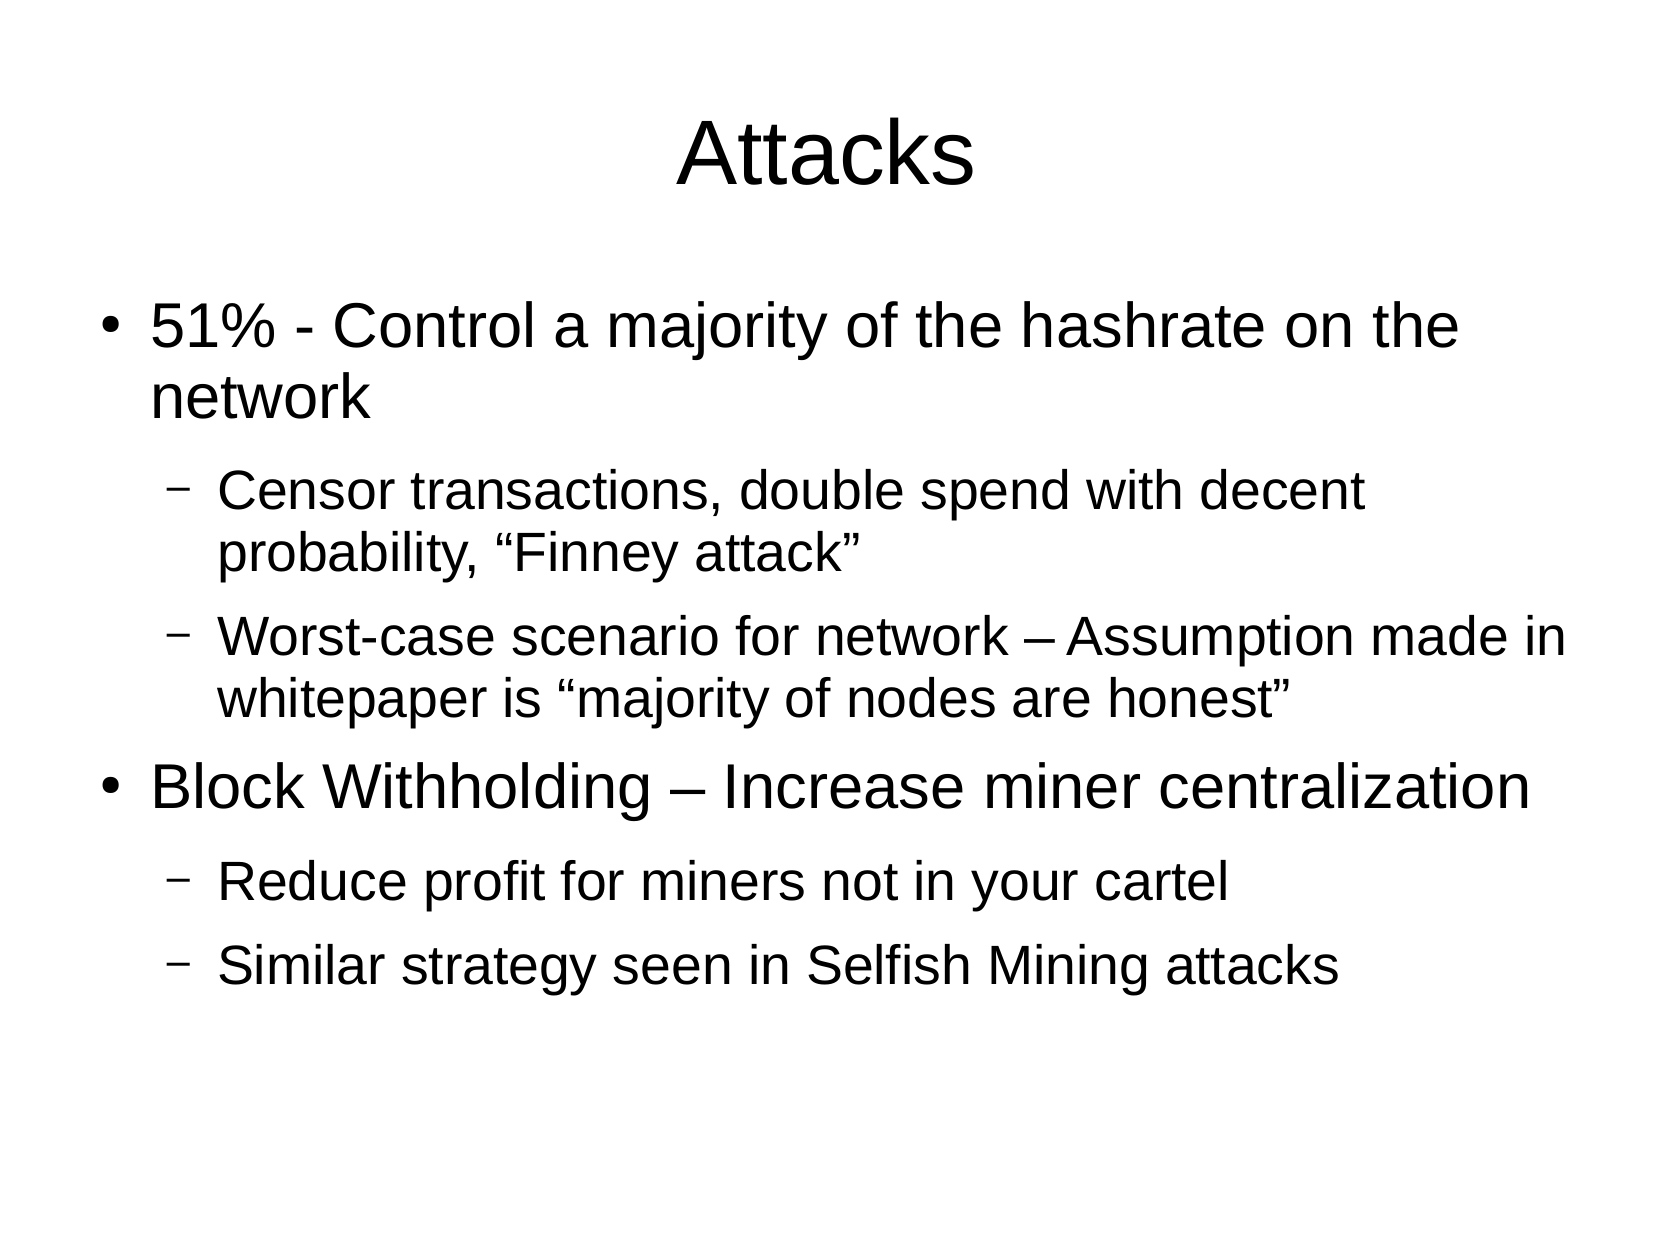

# Attacks
51% - Control a majority of the hashrate on the network
Censor transactions, double spend with decent probability, “Finney attack”
Worst-case scenario for network – Assumption made in whitepaper is “majority of nodes are honest”
Block Withholding – Increase miner centralization
Reduce profit for miners not in your cartel
Similar strategy seen in Selfish Mining attacks